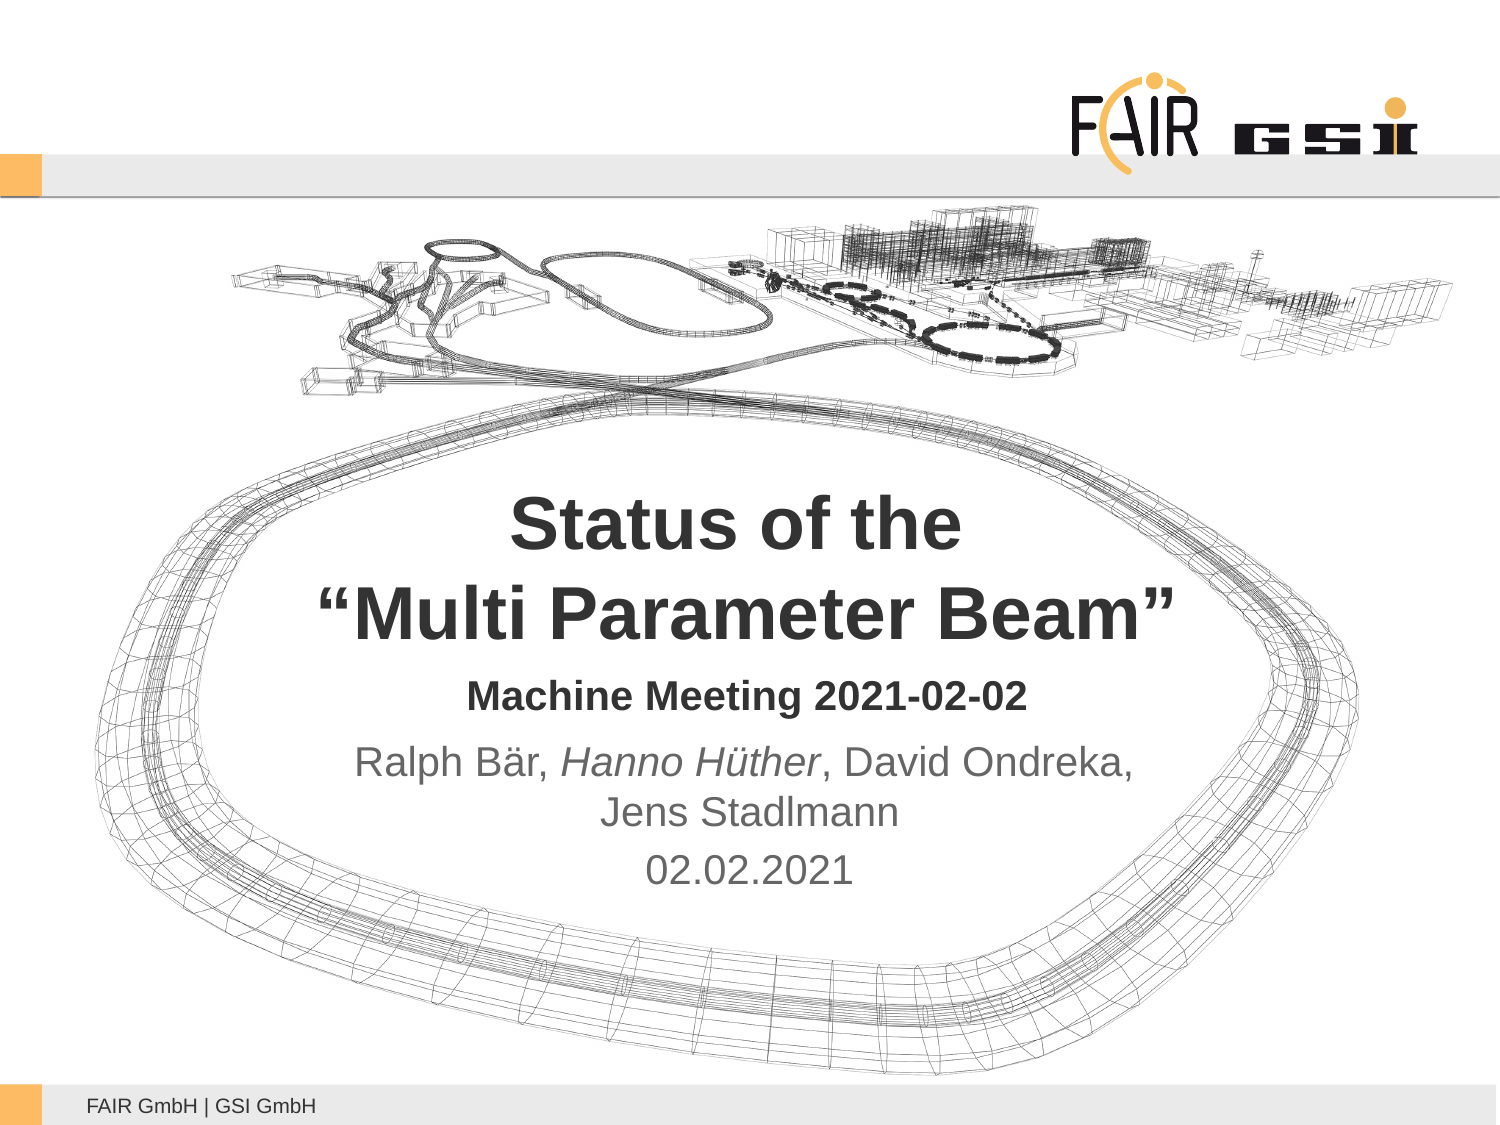

# Status of the “Multi Parameter Beam” Machine Meeting 2021-02-02
Ralph Bär, Hanno Hüther, David Ondreka,
Jens Stadlmann
02.02.2021